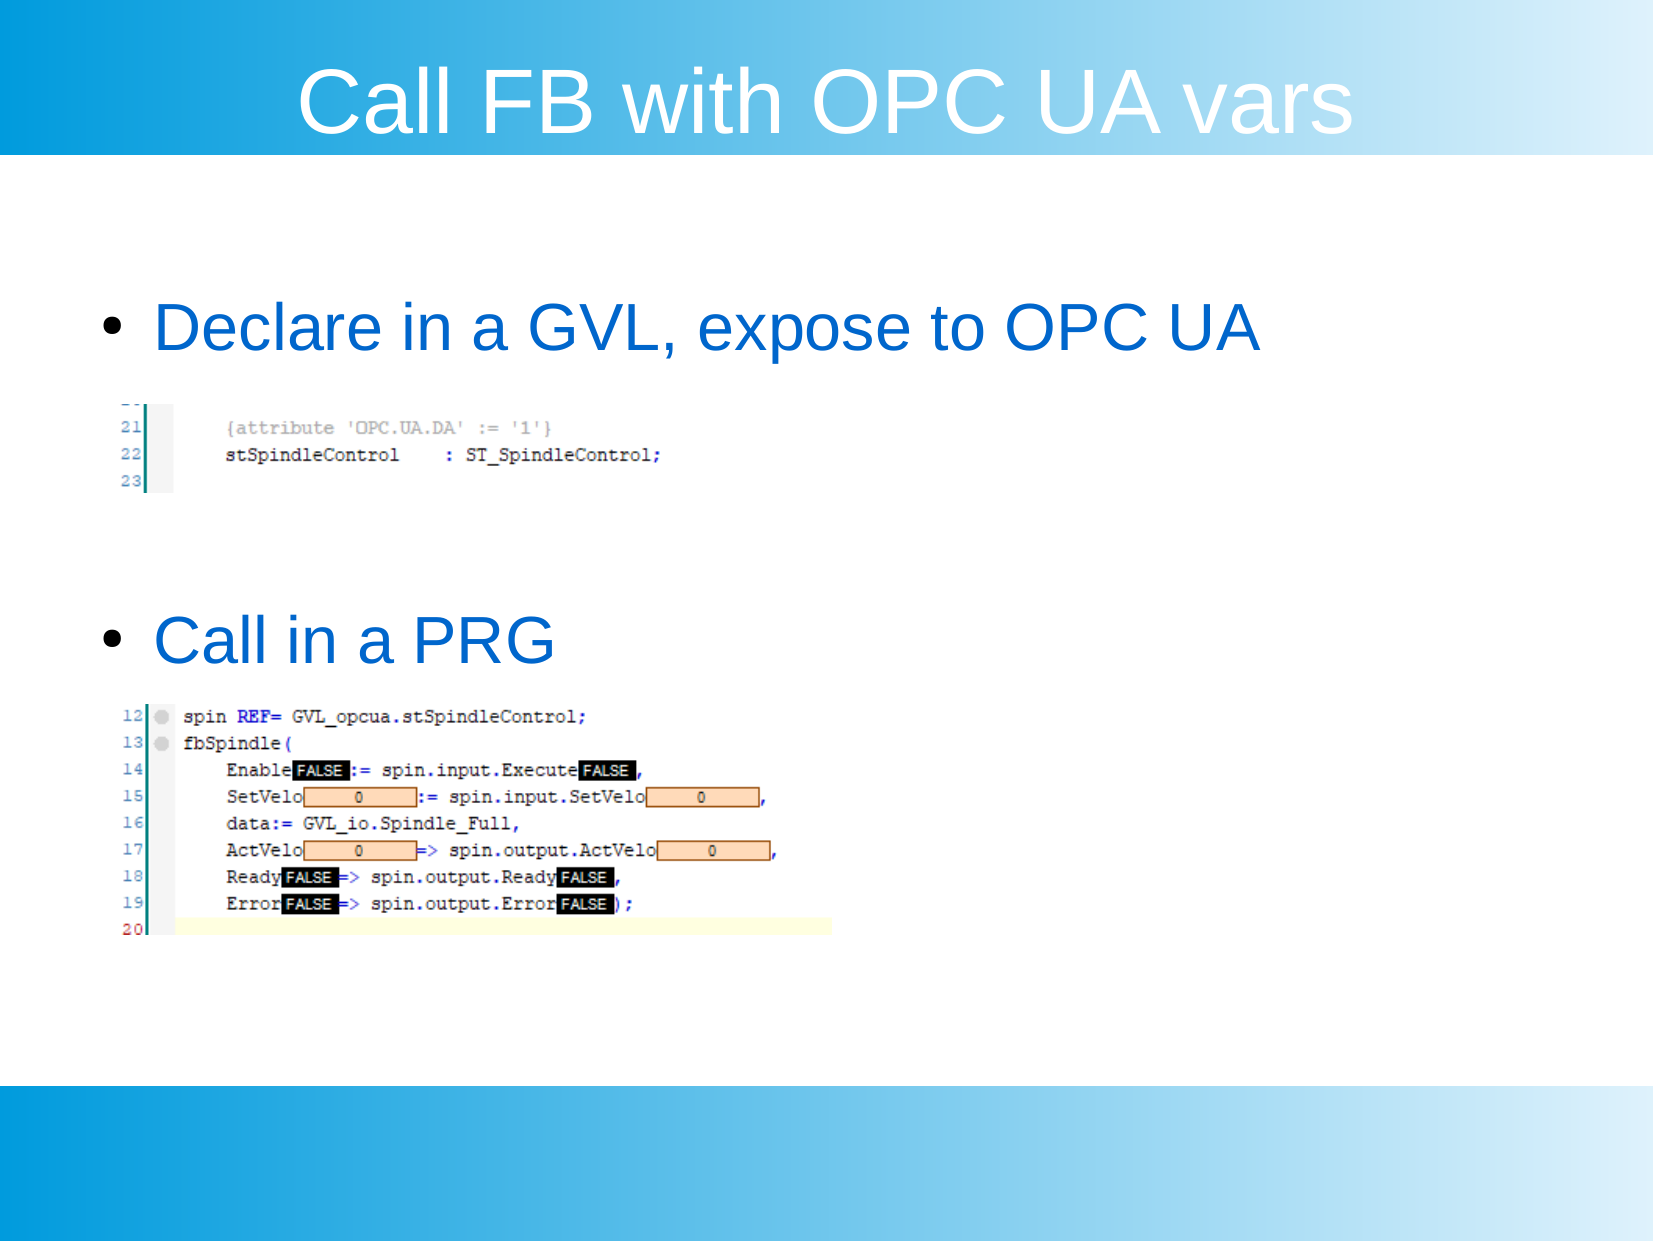

# Call FB with OPC UA vars
Declare in a GVL, expose to OPC UA
Call in a PRG